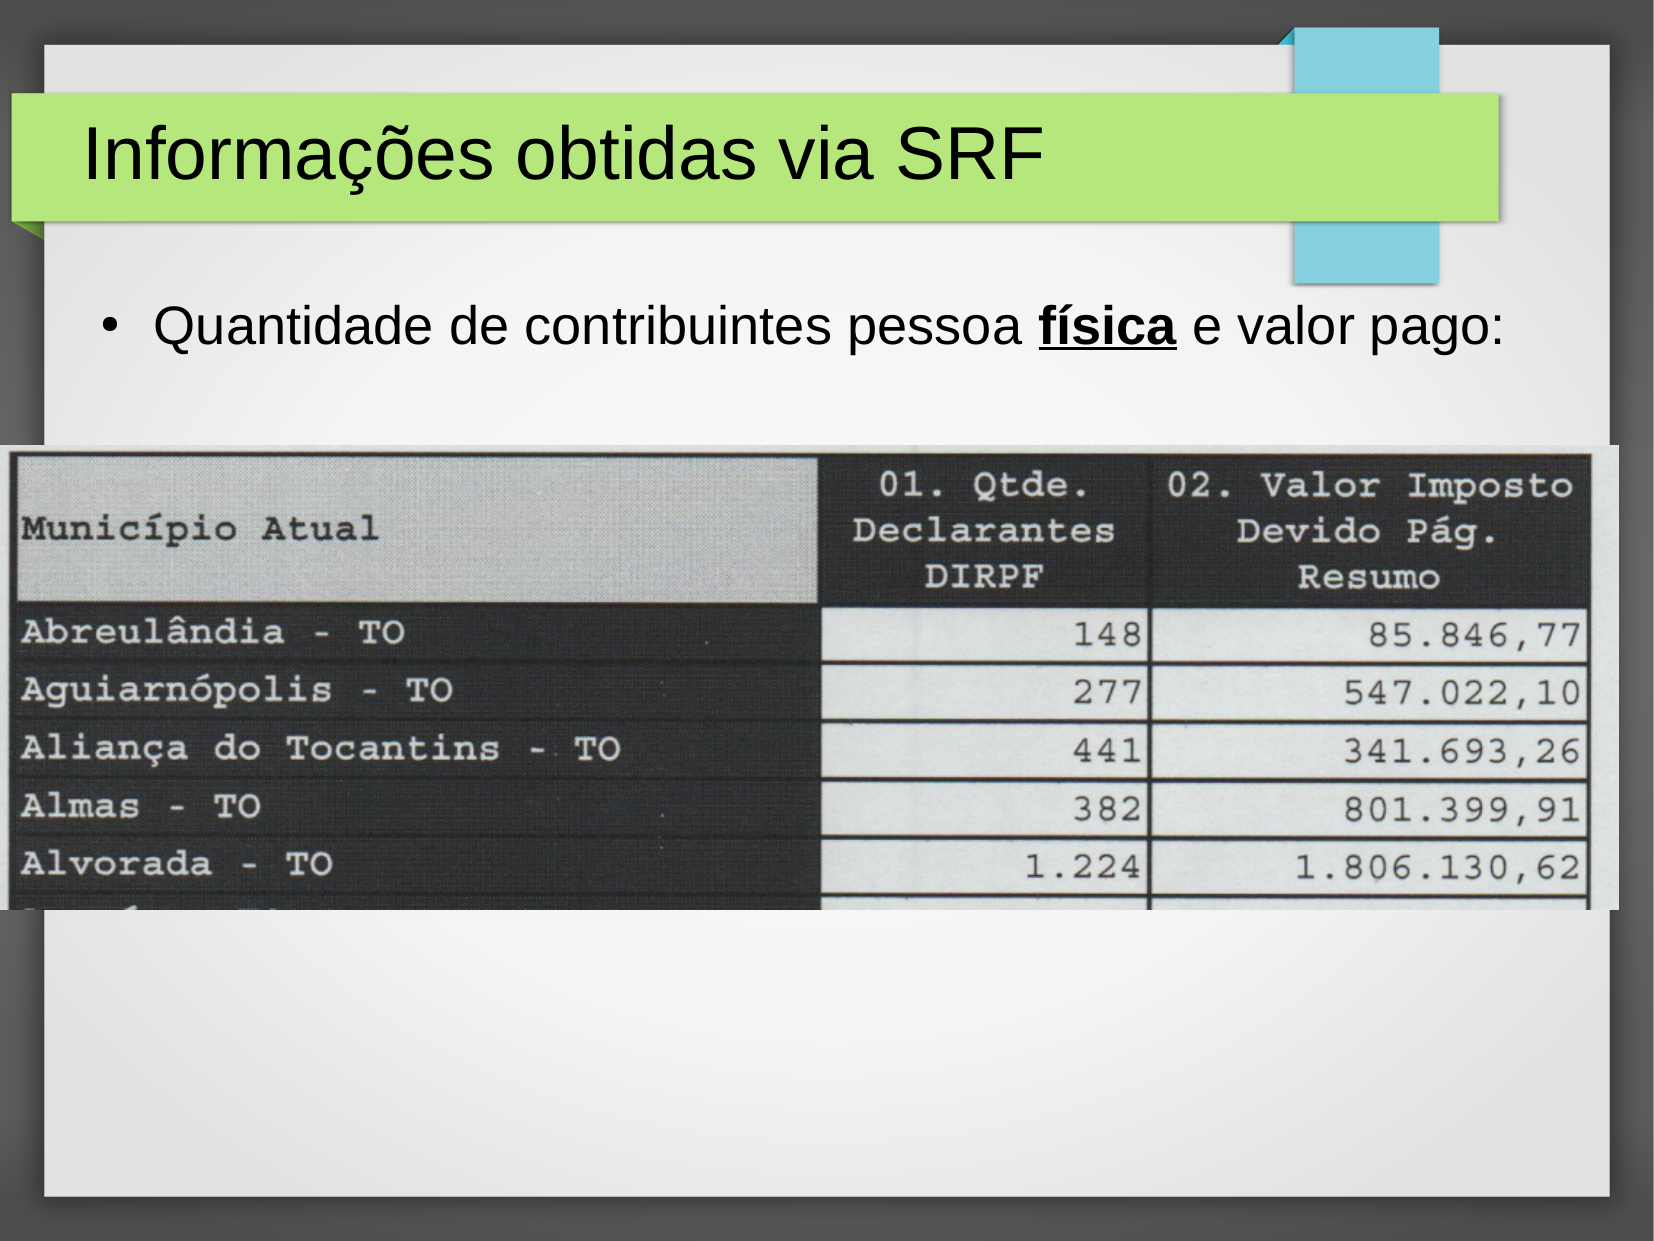

# Informações obtidas via SRF
Quantidade de contribuintes pessoa física e valor pago: